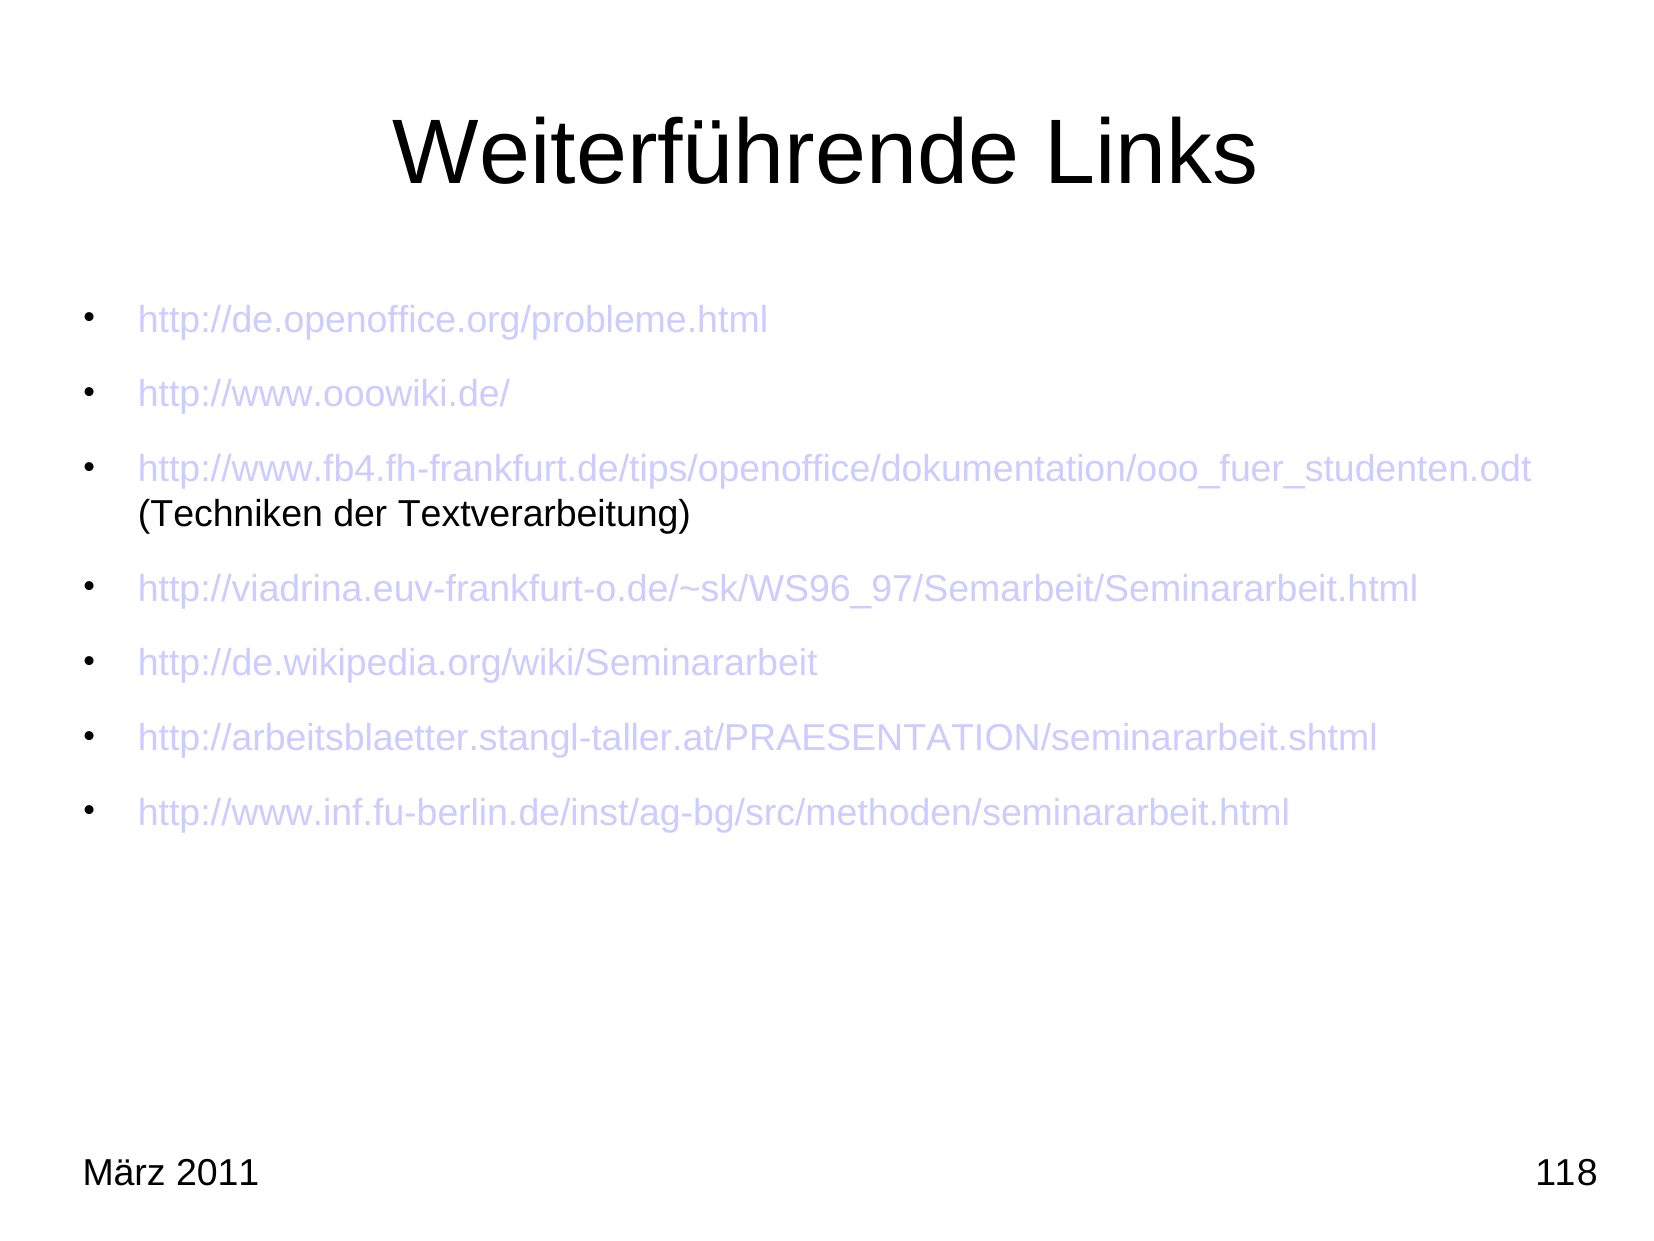

# Weiterführende Links
http://de.openoffice.org/probleme.html
http://www.ooowiki.de/
http://www.fb4.fh-frankfurt.de/tips/openoffice/dokumentation/ooo_fuer_studenten.odt (Techniken der Textverarbeitung)
http://viadrina.euv-frankfurt-o.de/~sk/WS96_97/Semarbeit/Seminararbeit.html
http://de.wikipedia.org/wiki/Seminararbeit
http://arbeitsblaetter.stangl-taller.at/PRAESENTATION/seminararbeit.shtml
http://www.inf.fu-berlin.de/inst/ag-bg/src/methoden/seminararbeit.html
März 2011
118